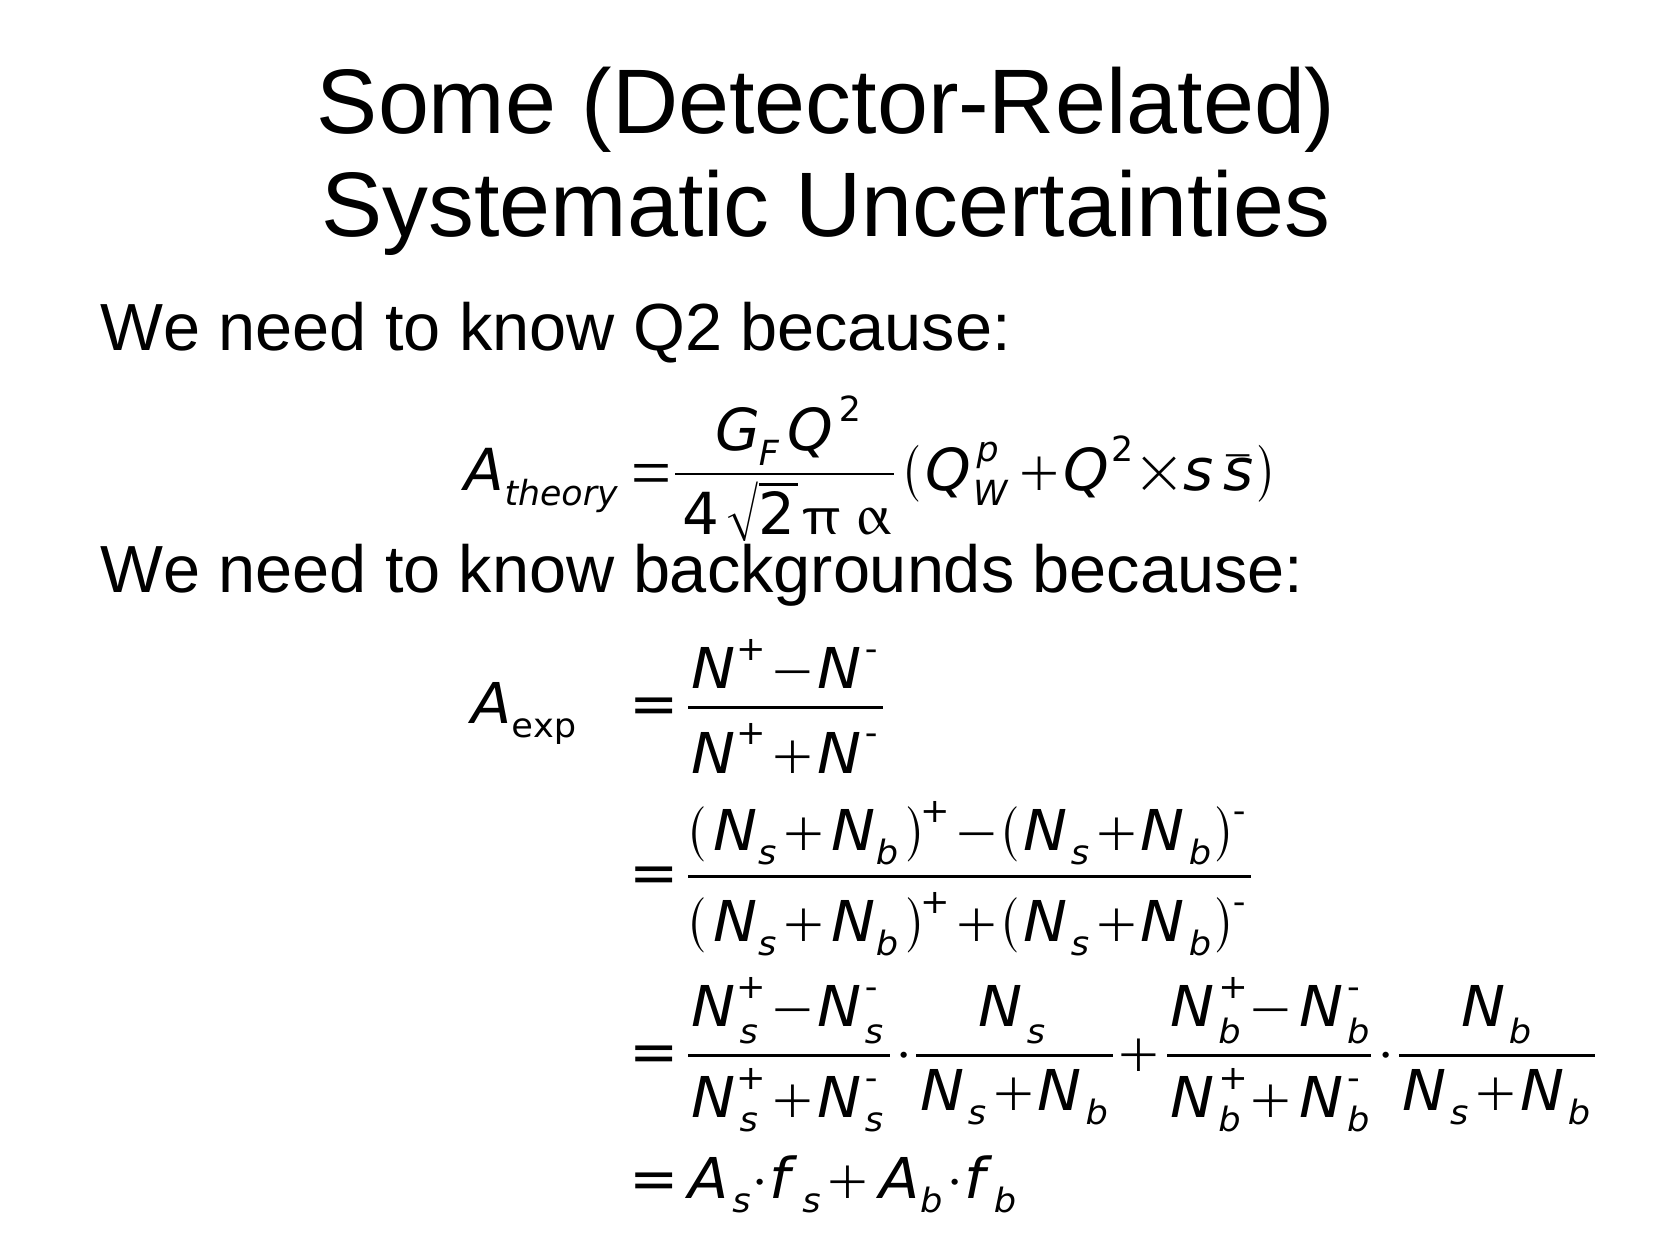

# Some (Detector-Related) Systematic Uncertainties
We need to know Q2 because:
We need to know backgrounds because: